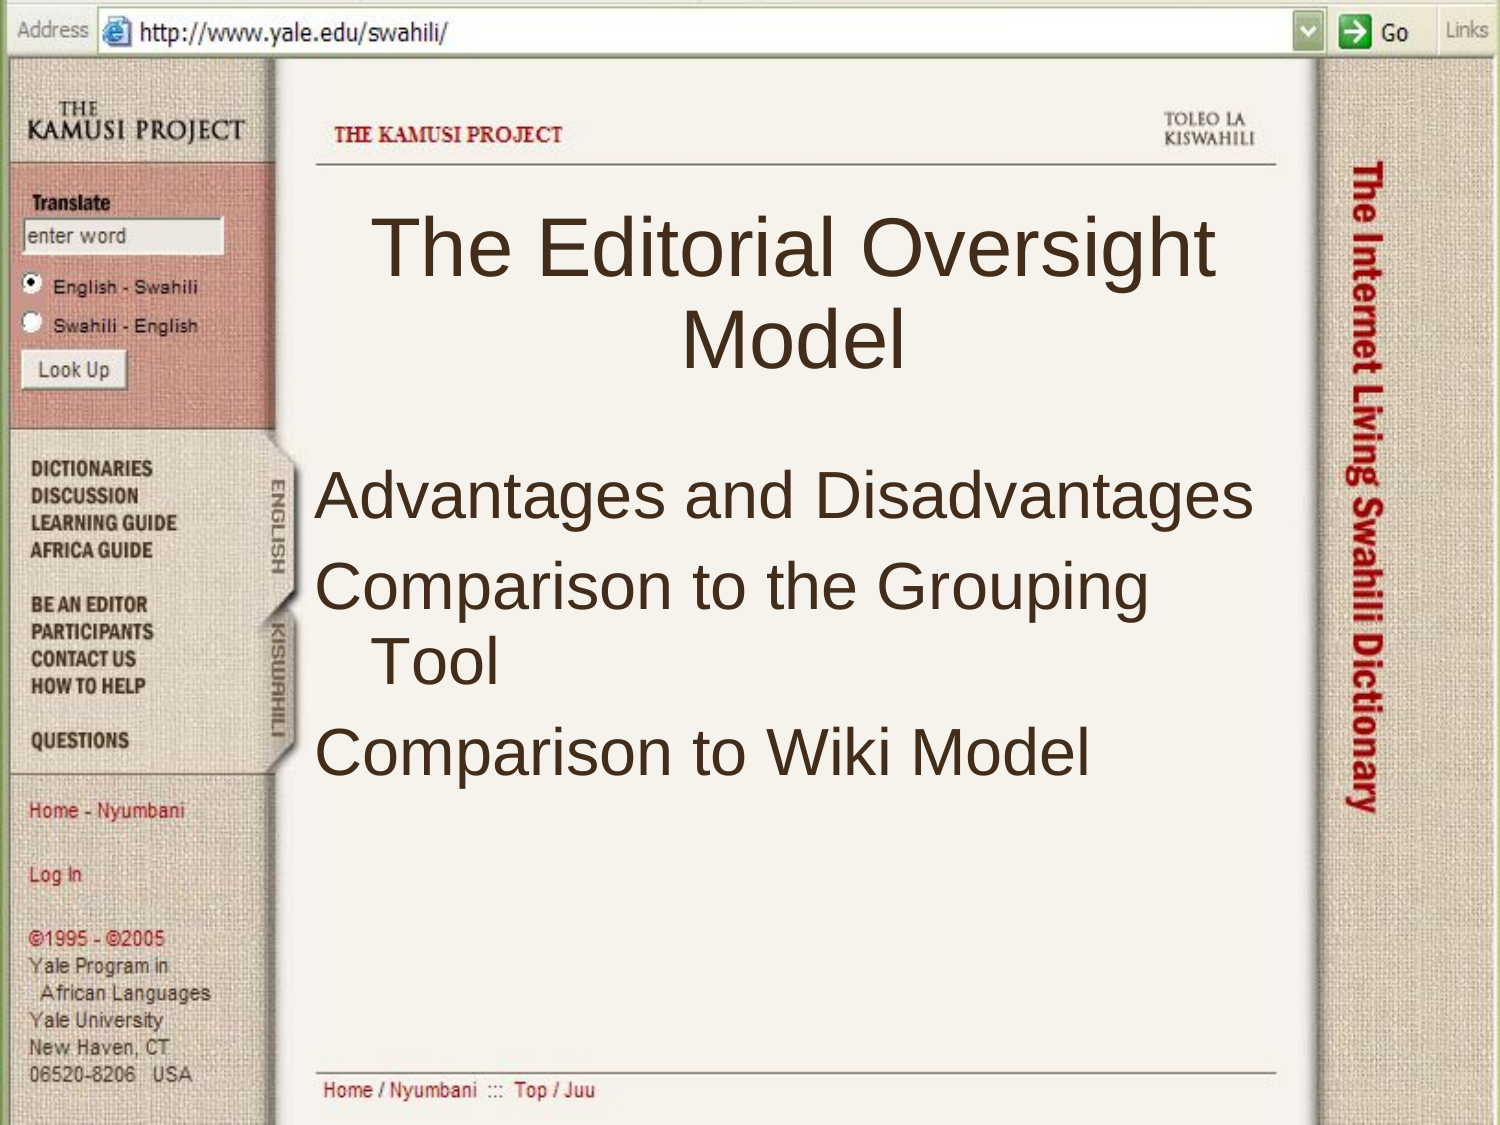

# The Editorial Oversight Model
Advantages and Disadvantages
Comparison to the Grouping Tool
Comparison to Wiki Model